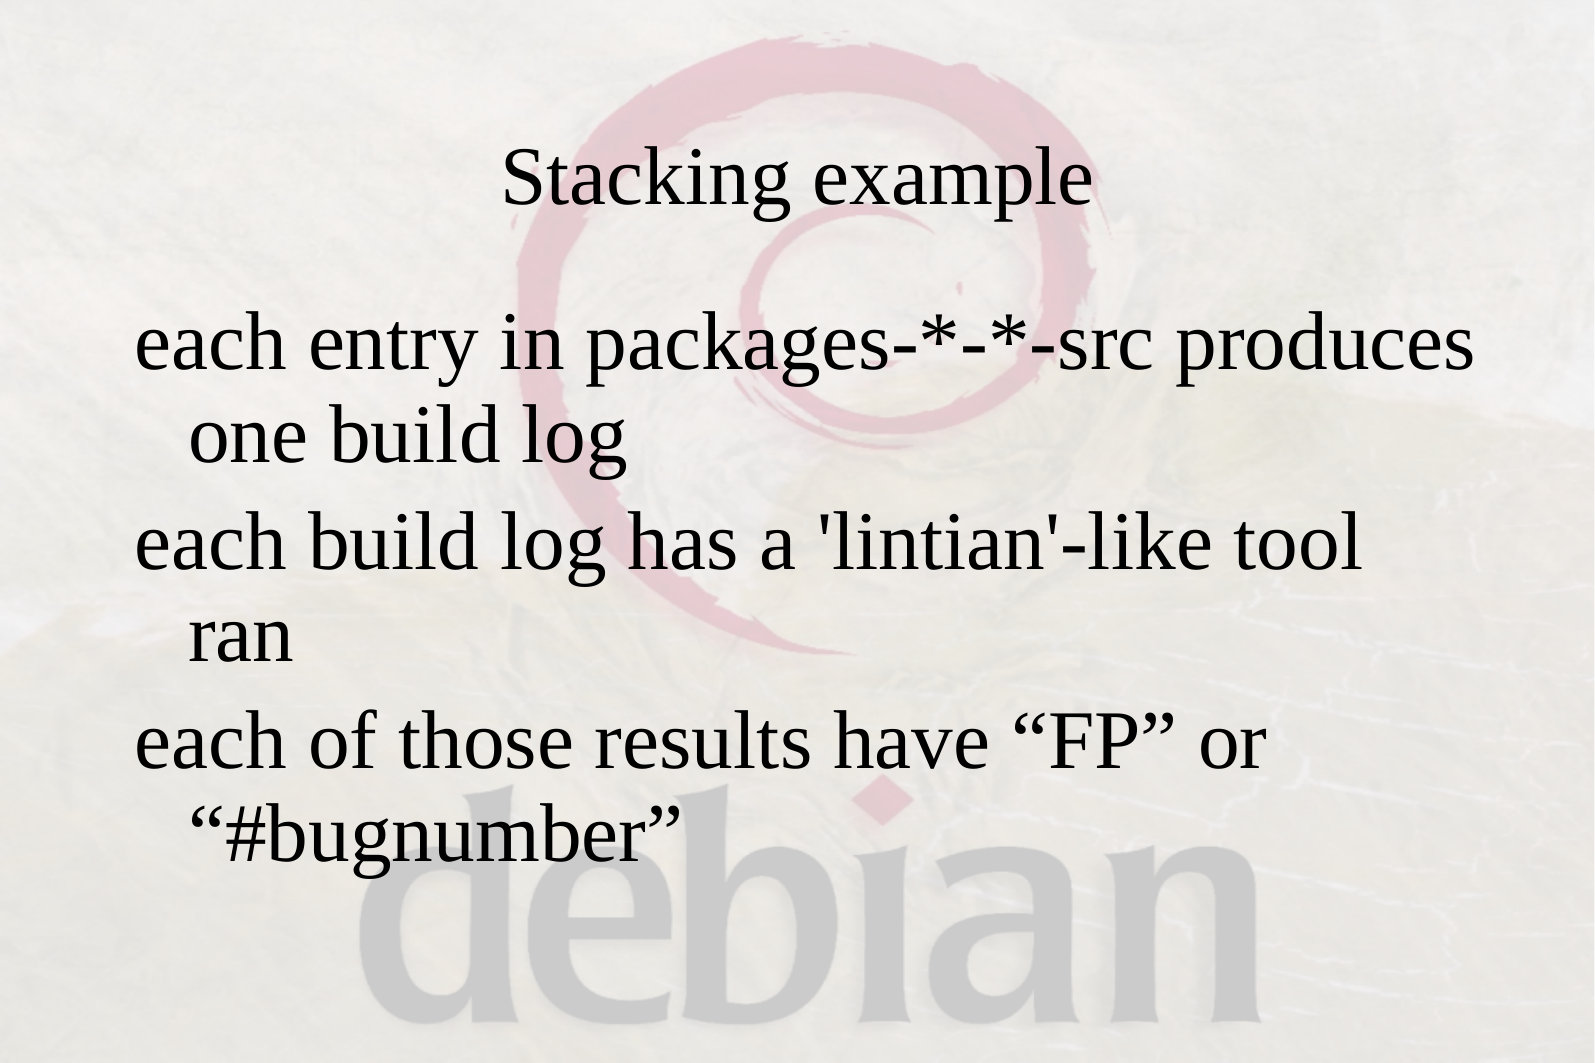

# Stacking example
each entry in packages-*-*-src produces one build log
each build log has a 'lintian'-like tool ran
each of those results have “FP” or “#bugnumber”